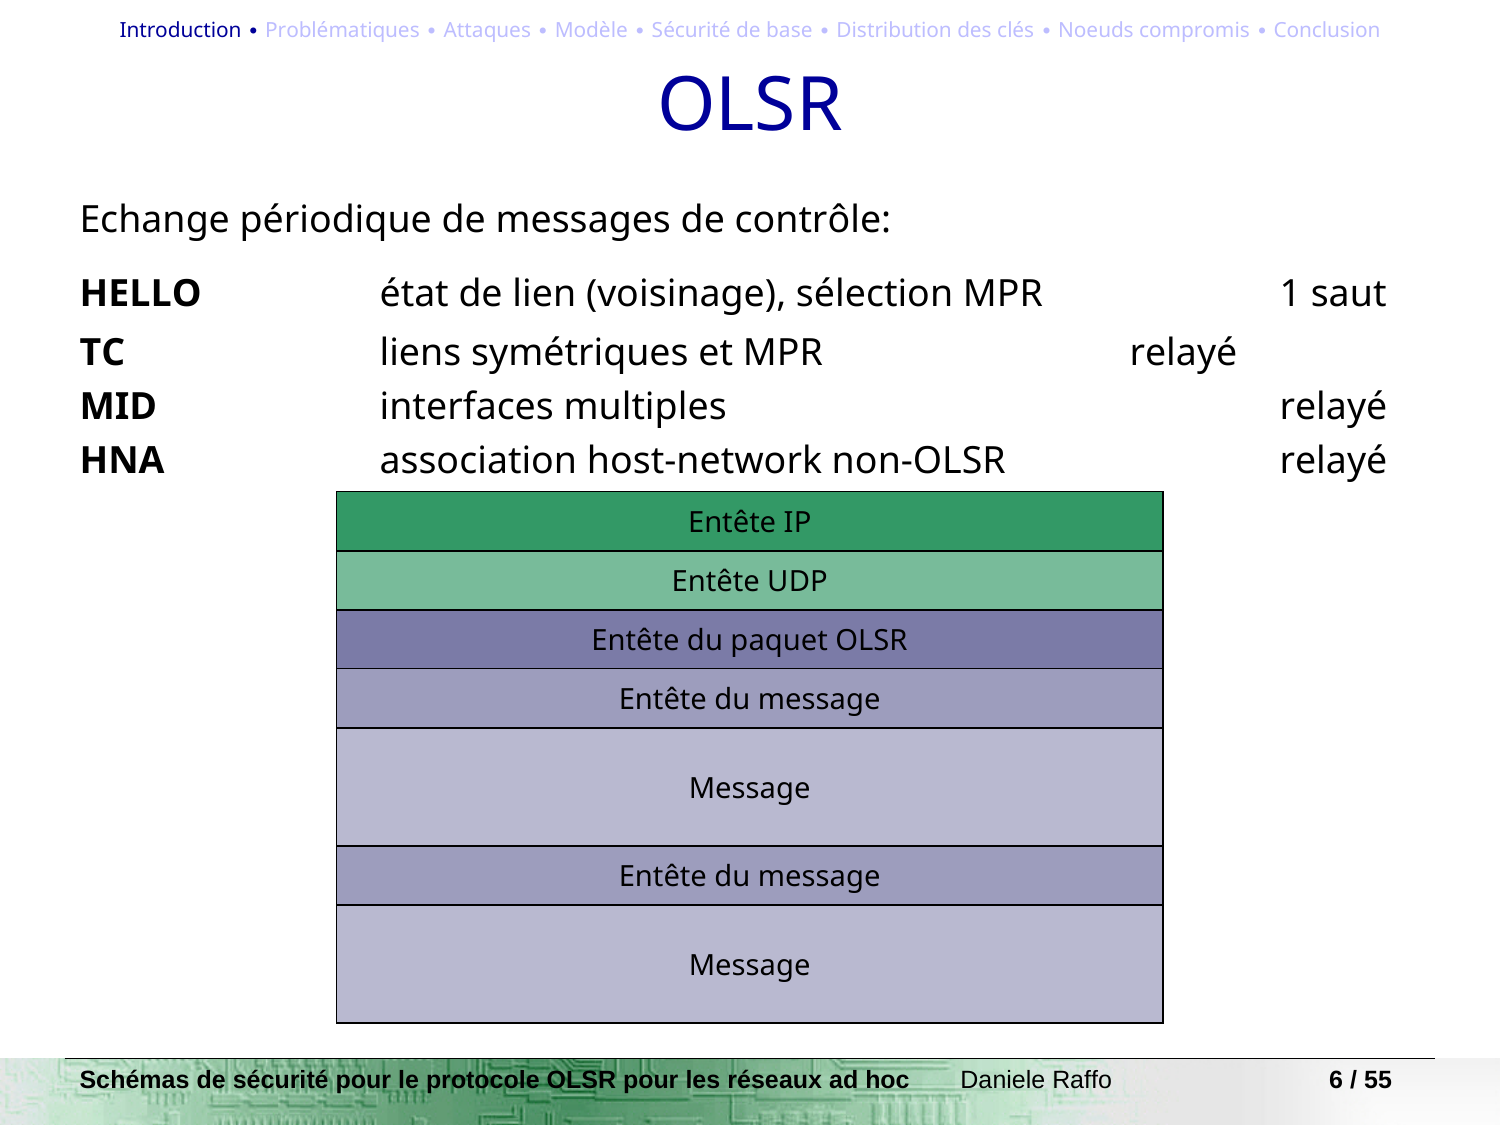

Introduction ∙ Problématiques ∙ Attaques ∙ Modèle ∙ Sécurité de base ∙ Distribution des clés ∙ Noeuds compromis ∙ Conclusion
OLSR
Echange périodique de messages de contrôle:
HELLO		état de lien (voisinage), sélection MPR		1 saut
TC		liens symétriques et MPR			relayé
MID		interfaces multiples				relayé
HNA		association host-network non-OLSR		relayé
Entête IP
Entête UDP
Entête du paquet OLSR
Entête du message
Message
Entête du message
Message
6
Schémas de sécurité pour le protocole OLSR pour les réseaux ad hoc Daniele Raffo